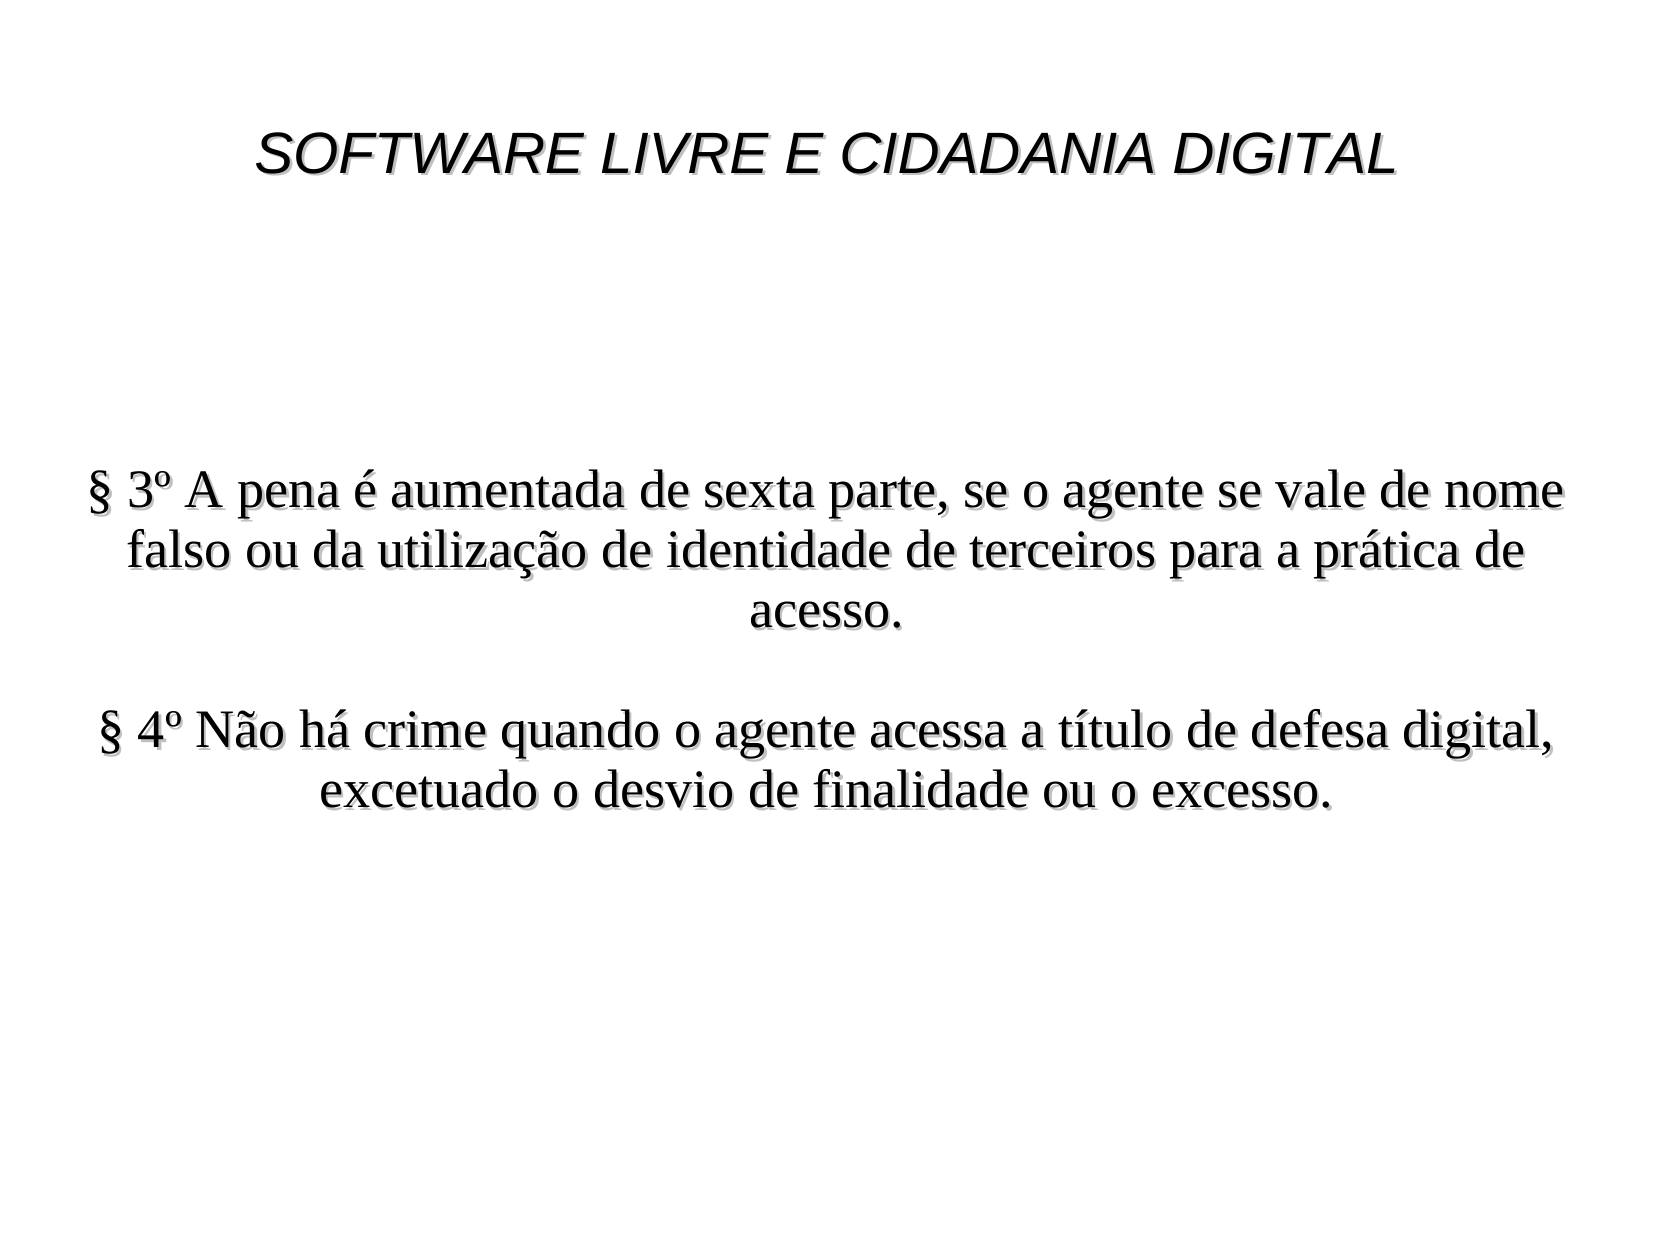

# SOFTWARE LIVRE E CIDADANIA DIGITAL
§ 3º A pena é aumentada de sexta parte, se o agente se vale de nome falso ou da utilização de identidade de terceiros para a prática de acesso.
§ 4º Não há crime quando o agente acessa a título de defesa digital, excetuado o desvio de finalidade ou o excesso.